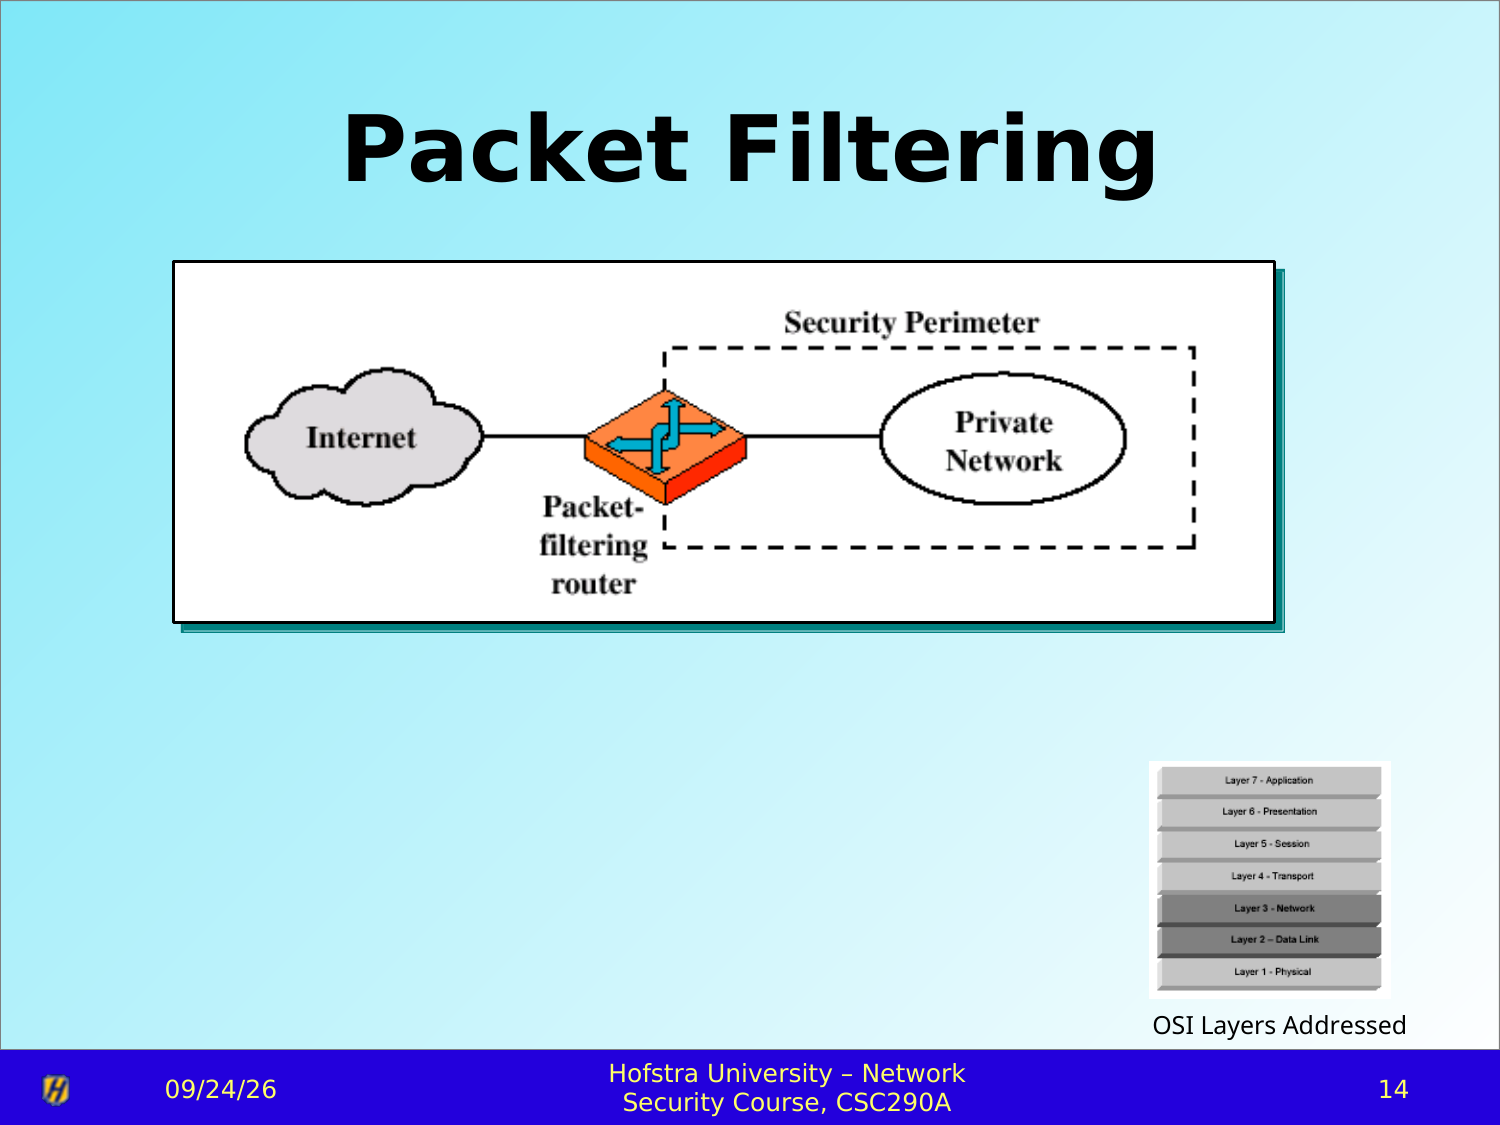

# Packet Filtering
OSI Layers Addressed
14